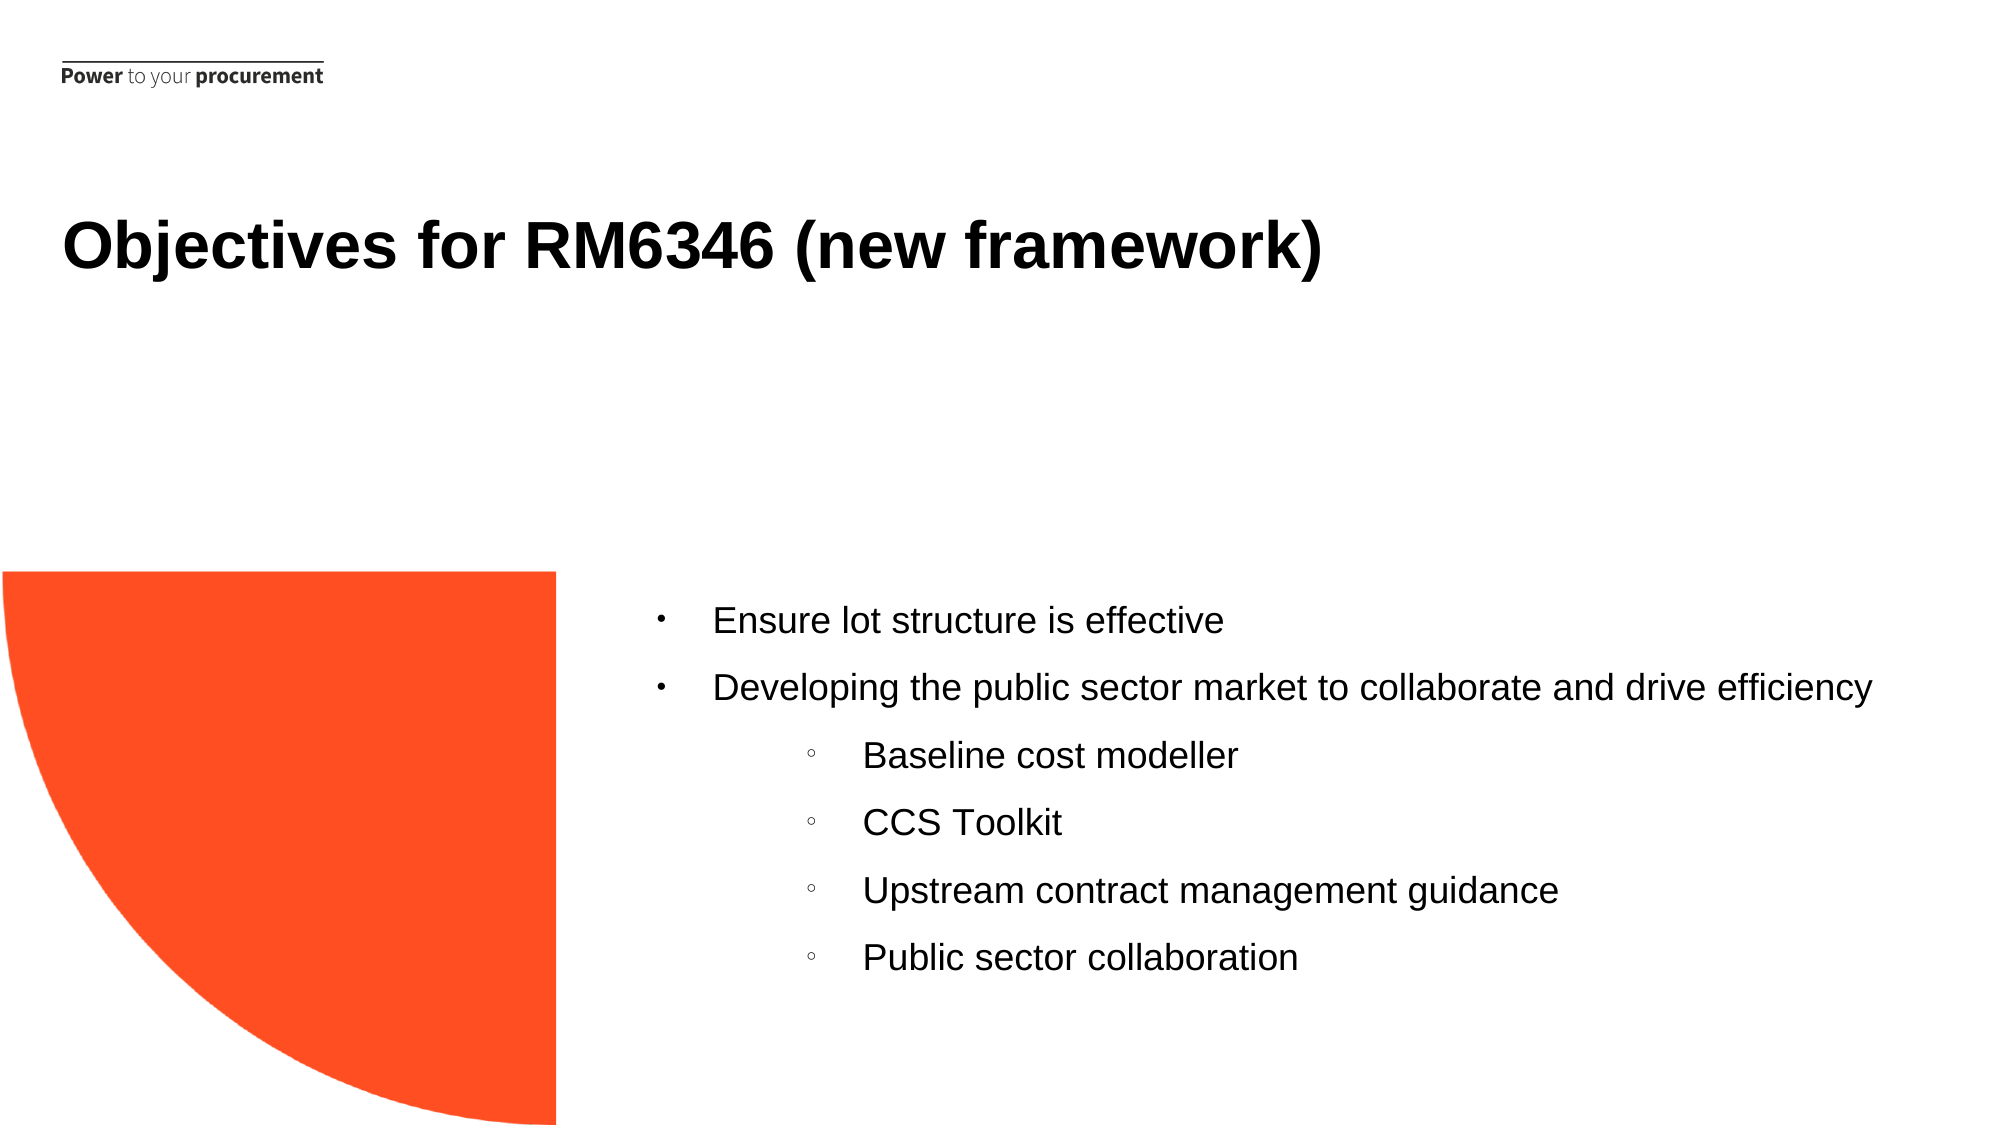

Objectives for RM6346 (new framework)
# Ensure lot structure is effective
Developing the public sector market to collaborate and drive efficiency
Baseline cost modeller
CCS Toolkit
Upstream contract management guidance
Public sector collaboration